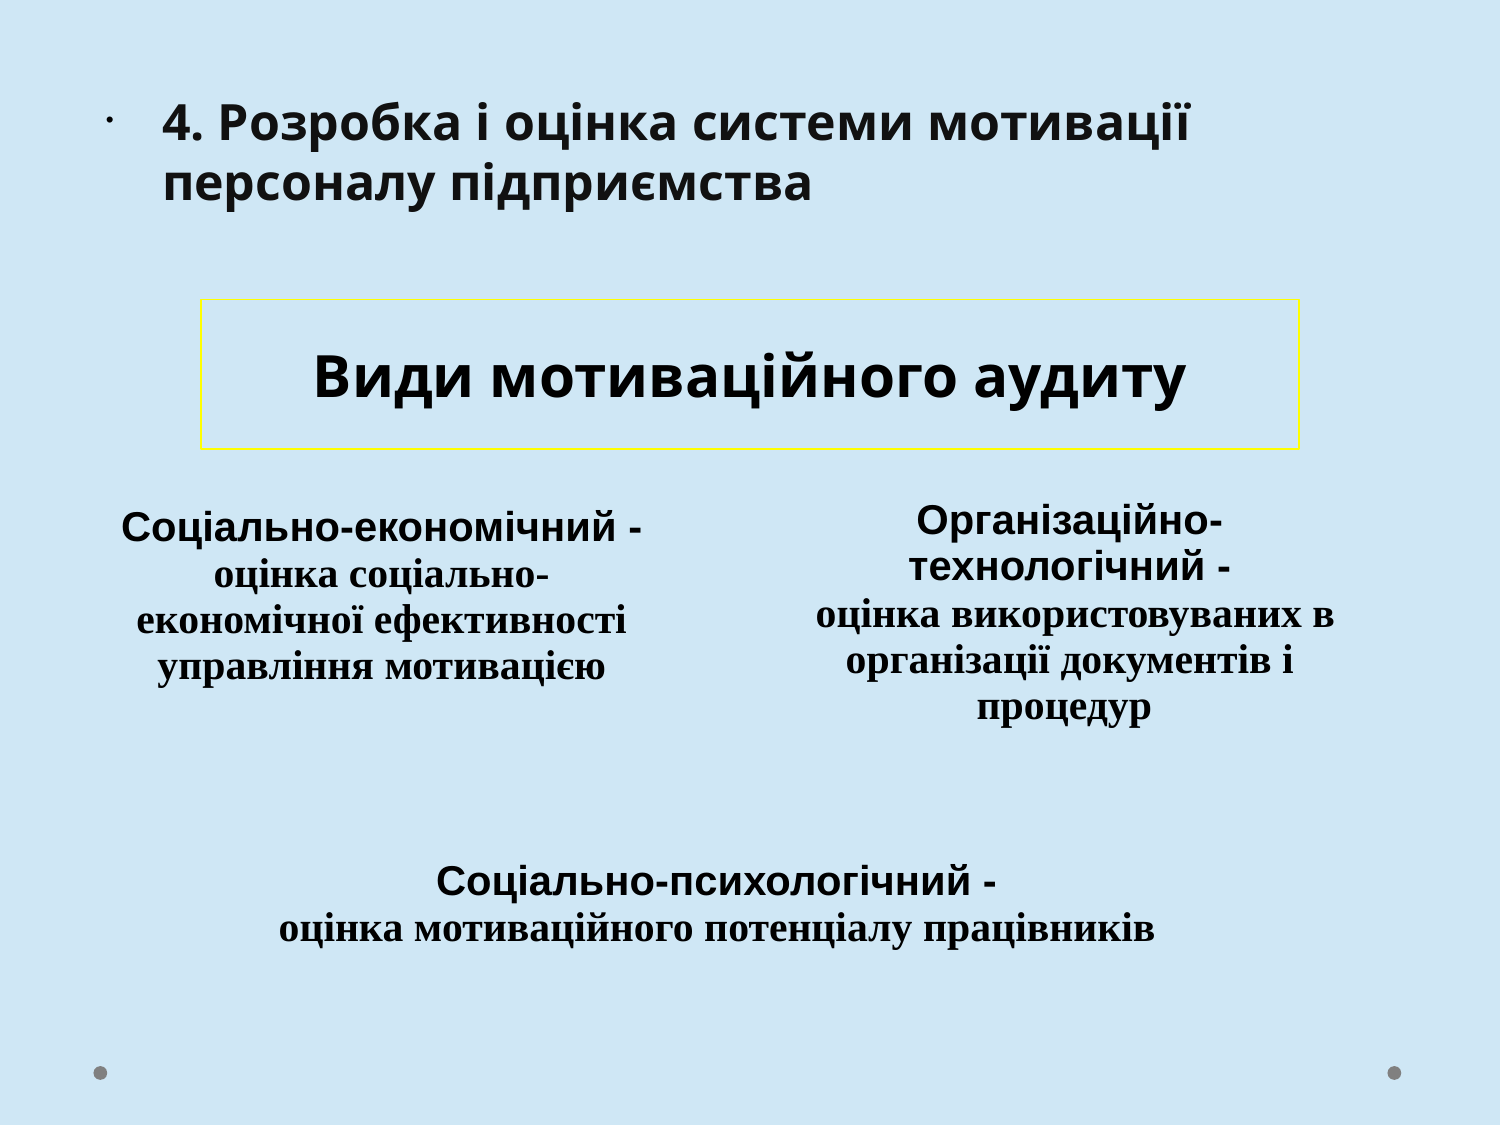

#
4. Розробка і оцінка системи мотивації персоналу підприємства
Види мотиваційного аудиту
Організаційно-технологічний -
 оцінка використовуваних в організації документів і процедур
Соціально-економічний -
оцінка соціально-економічної ефективності управління мотивацією
Соціально-психологічний -
оцінка мотиваційного потенціалу працівників